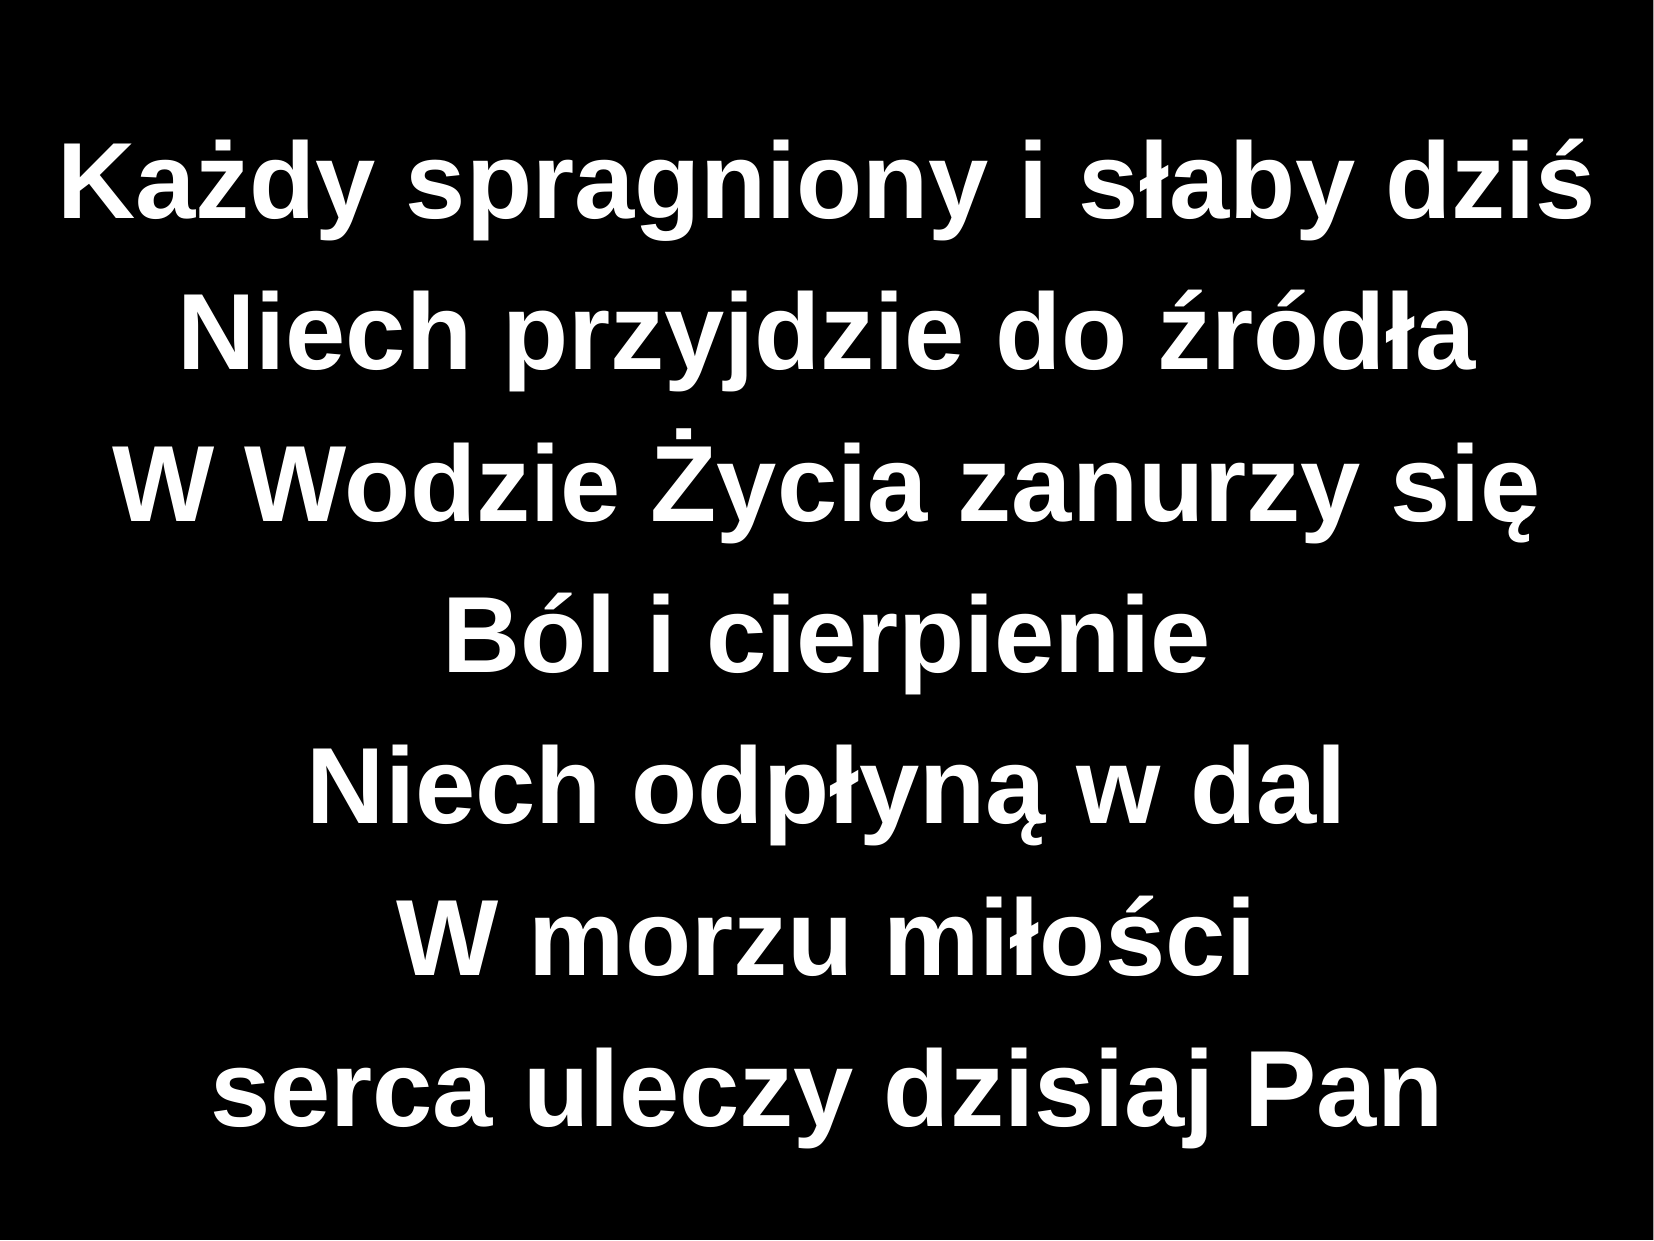

# Każdy spragniony i słaby dziś
Niech przyjdzie do źródła
W Wodzie Życia zanurzy się
Ból i cierpienie
Niech odpłyną w dal
W morzu miłości
serca uleczy dzisiaj Pan